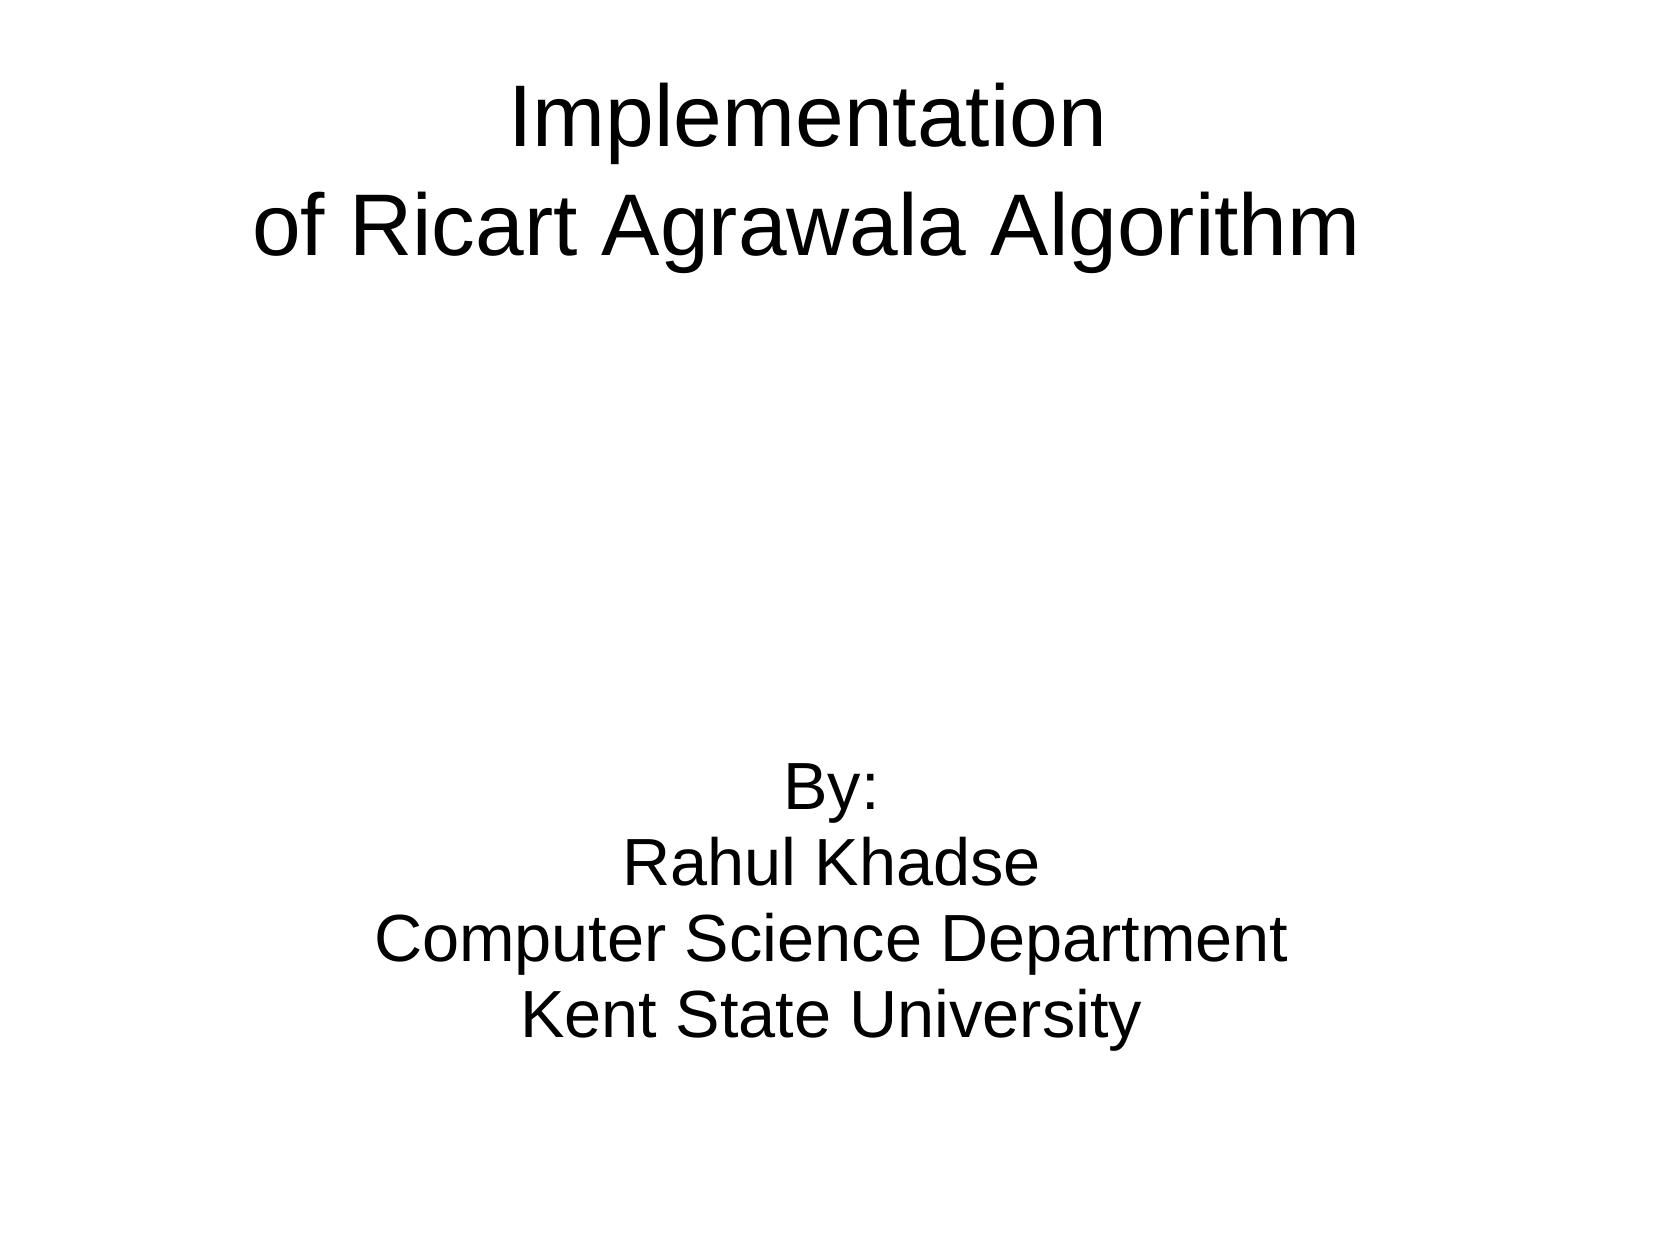

# Implementation of Ricart Agrawala Algorithm
By:
Rahul Khadse
Computer Science Department
Kent State University